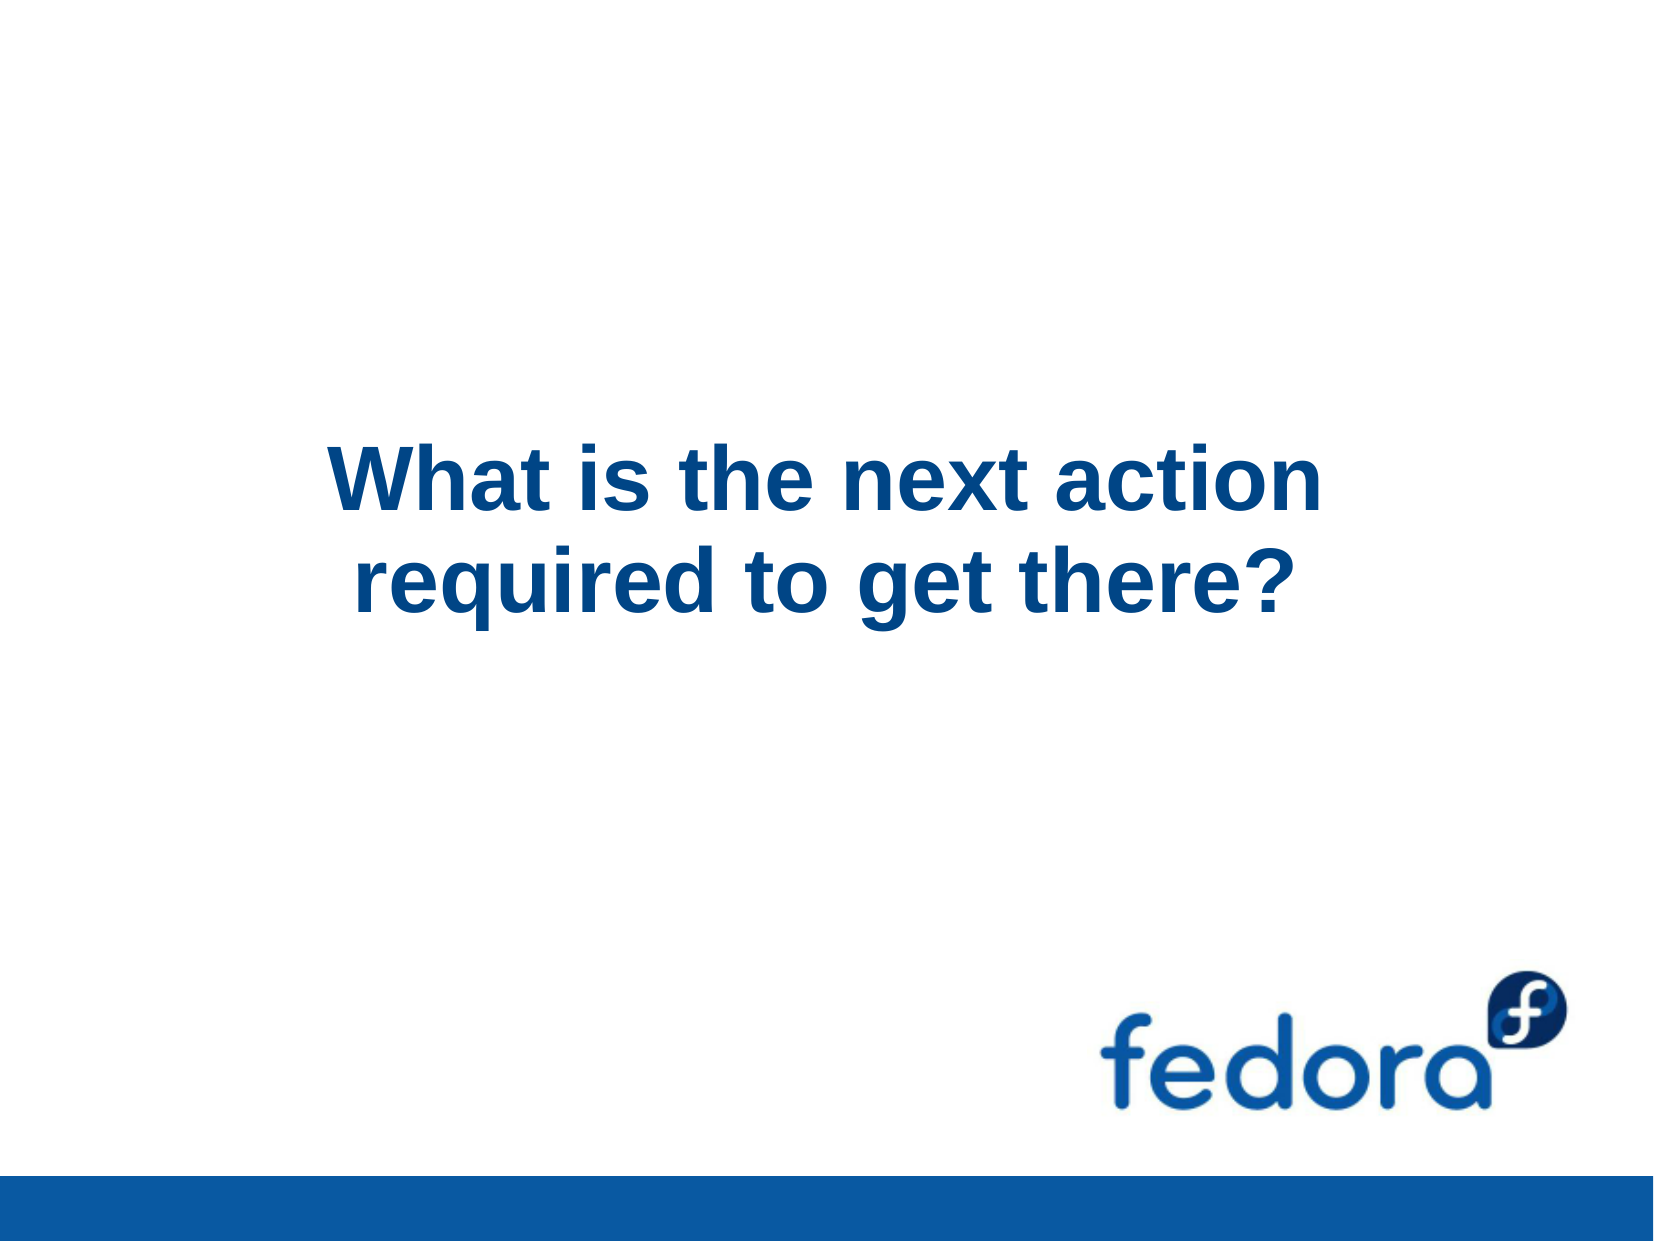

# What is the next action required to get there?